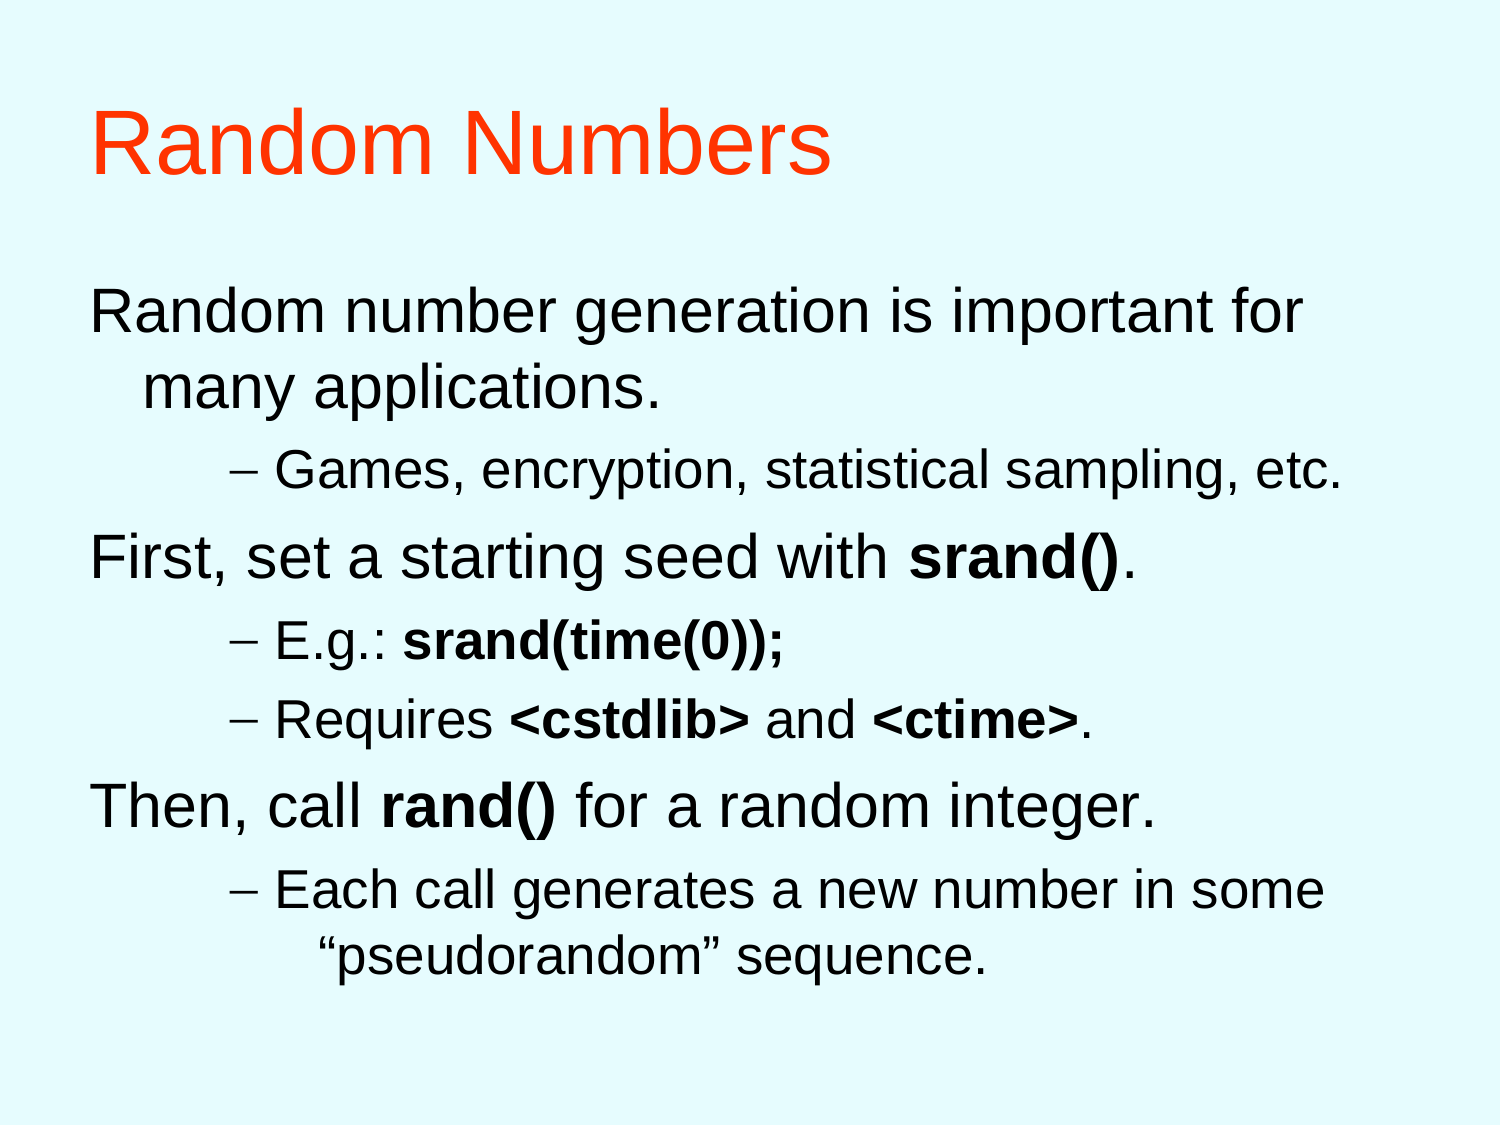

# Random Numbers
Random number generation is important for many applications.
Games, encryption, statistical sampling, etc.
First, set a starting seed with srand().
E.g.: srand(time(0));
Requires <cstdlib> and <ctime>.
Then, call rand() for a random integer.
Each call generates a new number in some “pseudorandom” sequence.